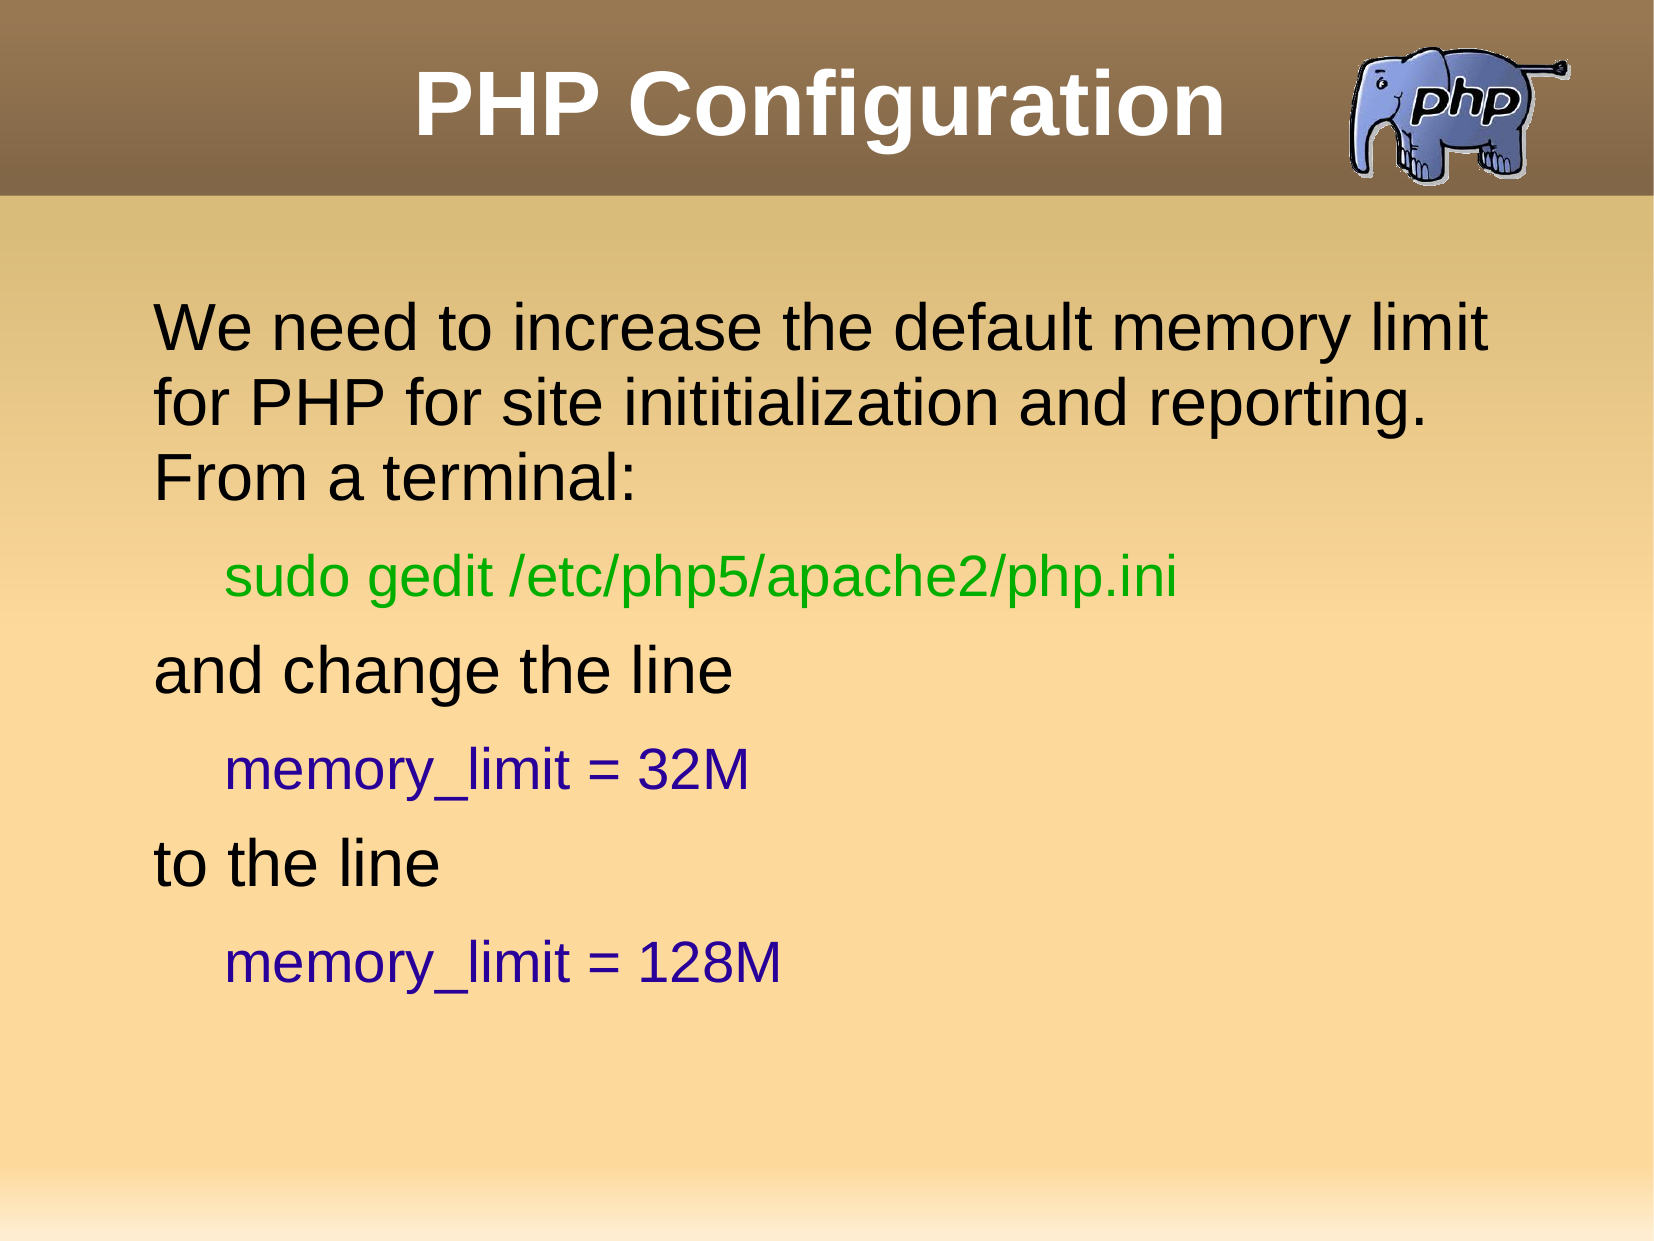

# PHP Configuration
We need to increase the default memory limit for PHP for site inititialization and reporting. From a terminal:
sudo gedit /etc/php5/apache2/php.ini
and change the line
memory_limit = 32M
to the line
memory_limit = 128M